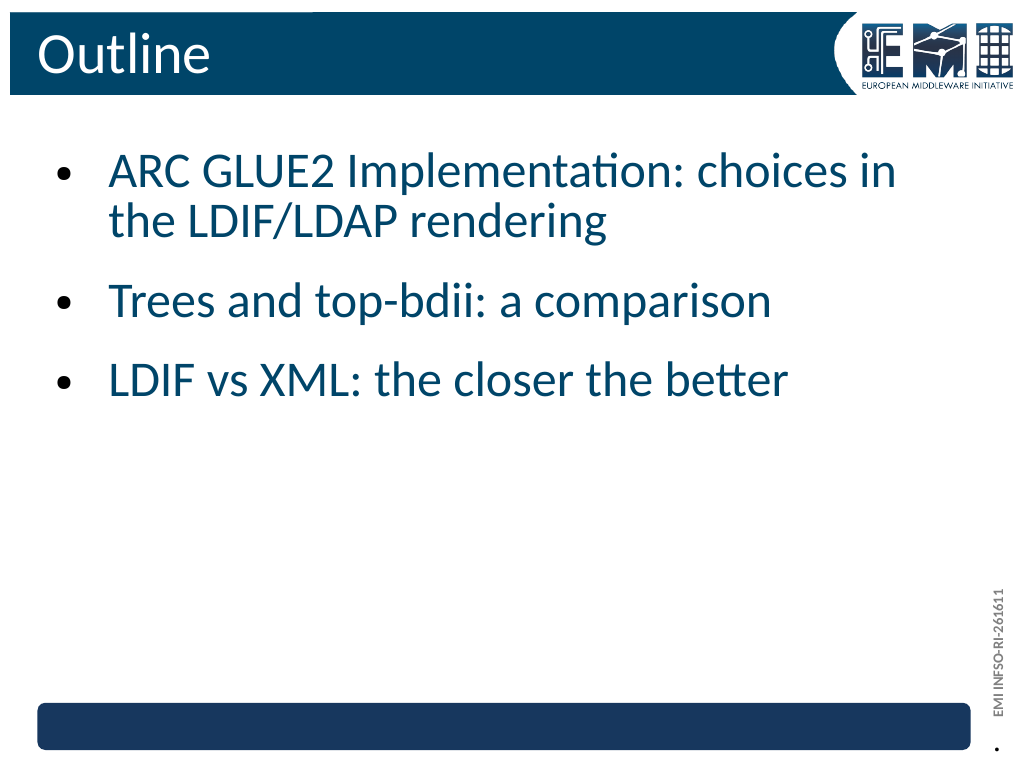

# Outline
ARC GLUE2 Implementation: choices in the LDIF/LDAP rendering
Trees and top-bdii: a comparison
LDIF vs XML: the closer the better